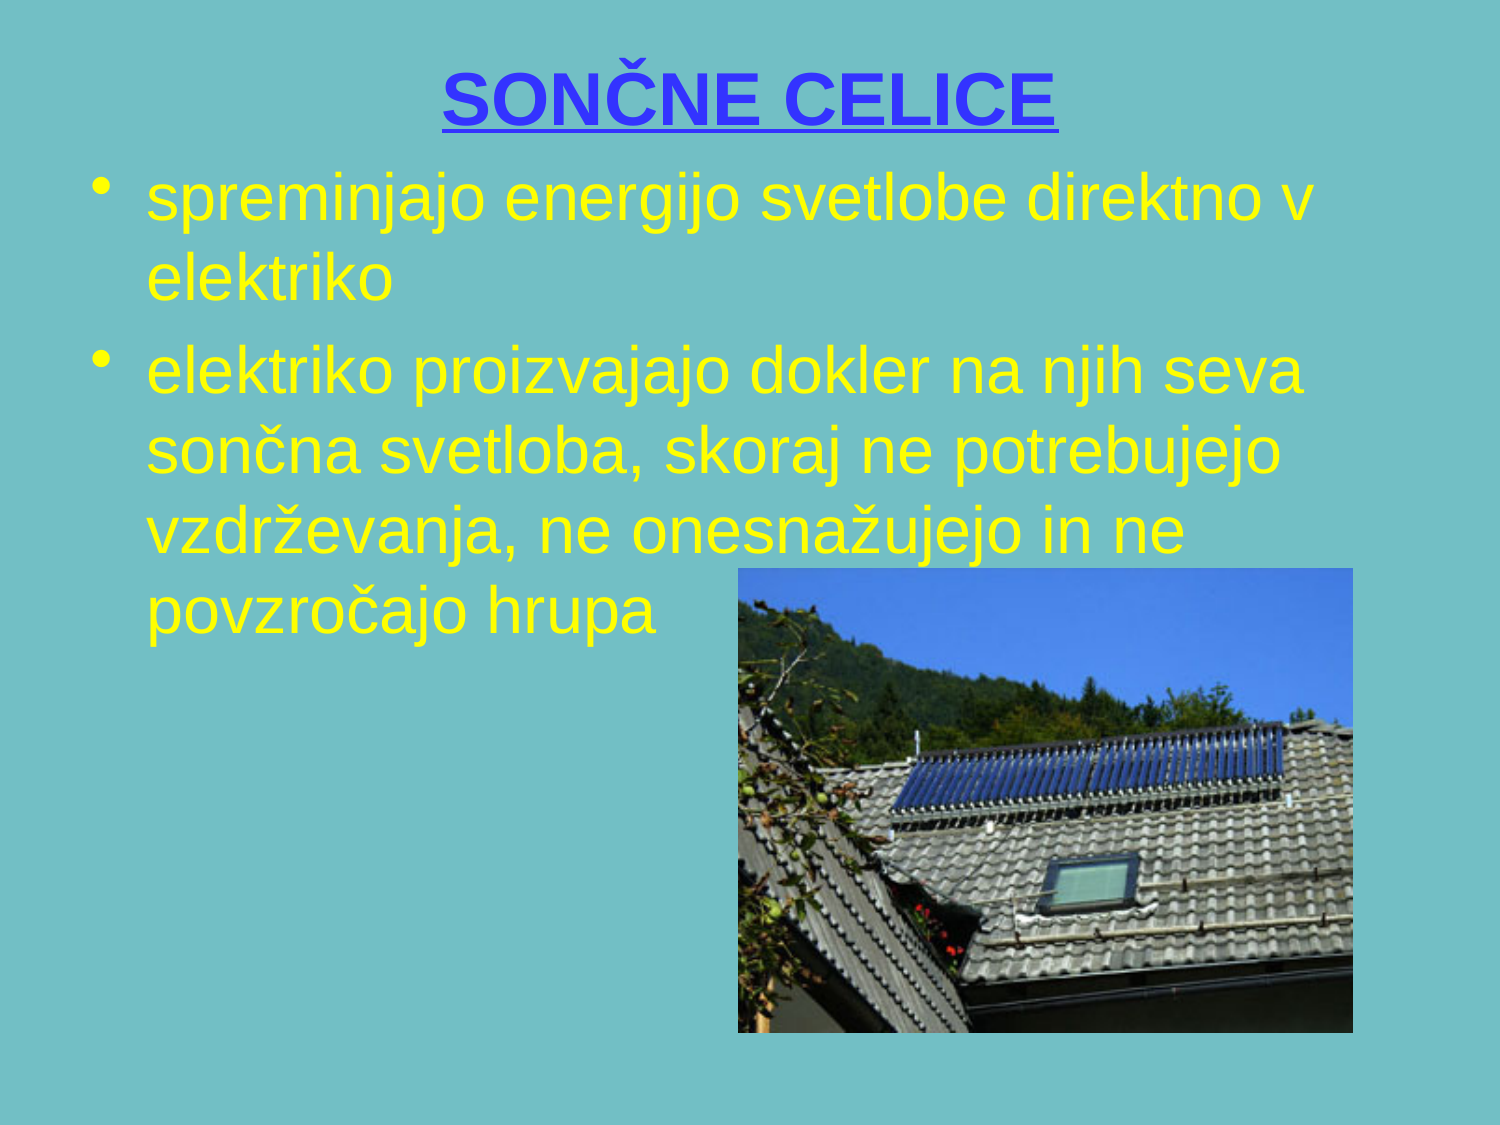

# SONČNE CELICE
spreminjajo energijo svetlobe direktno v elektriko
elektriko proizvajajo dokler na njih seva sončna svetloba, skoraj ne potrebujejo vzdrževanja, ne onesnažujejo in ne povzročajo hrupa